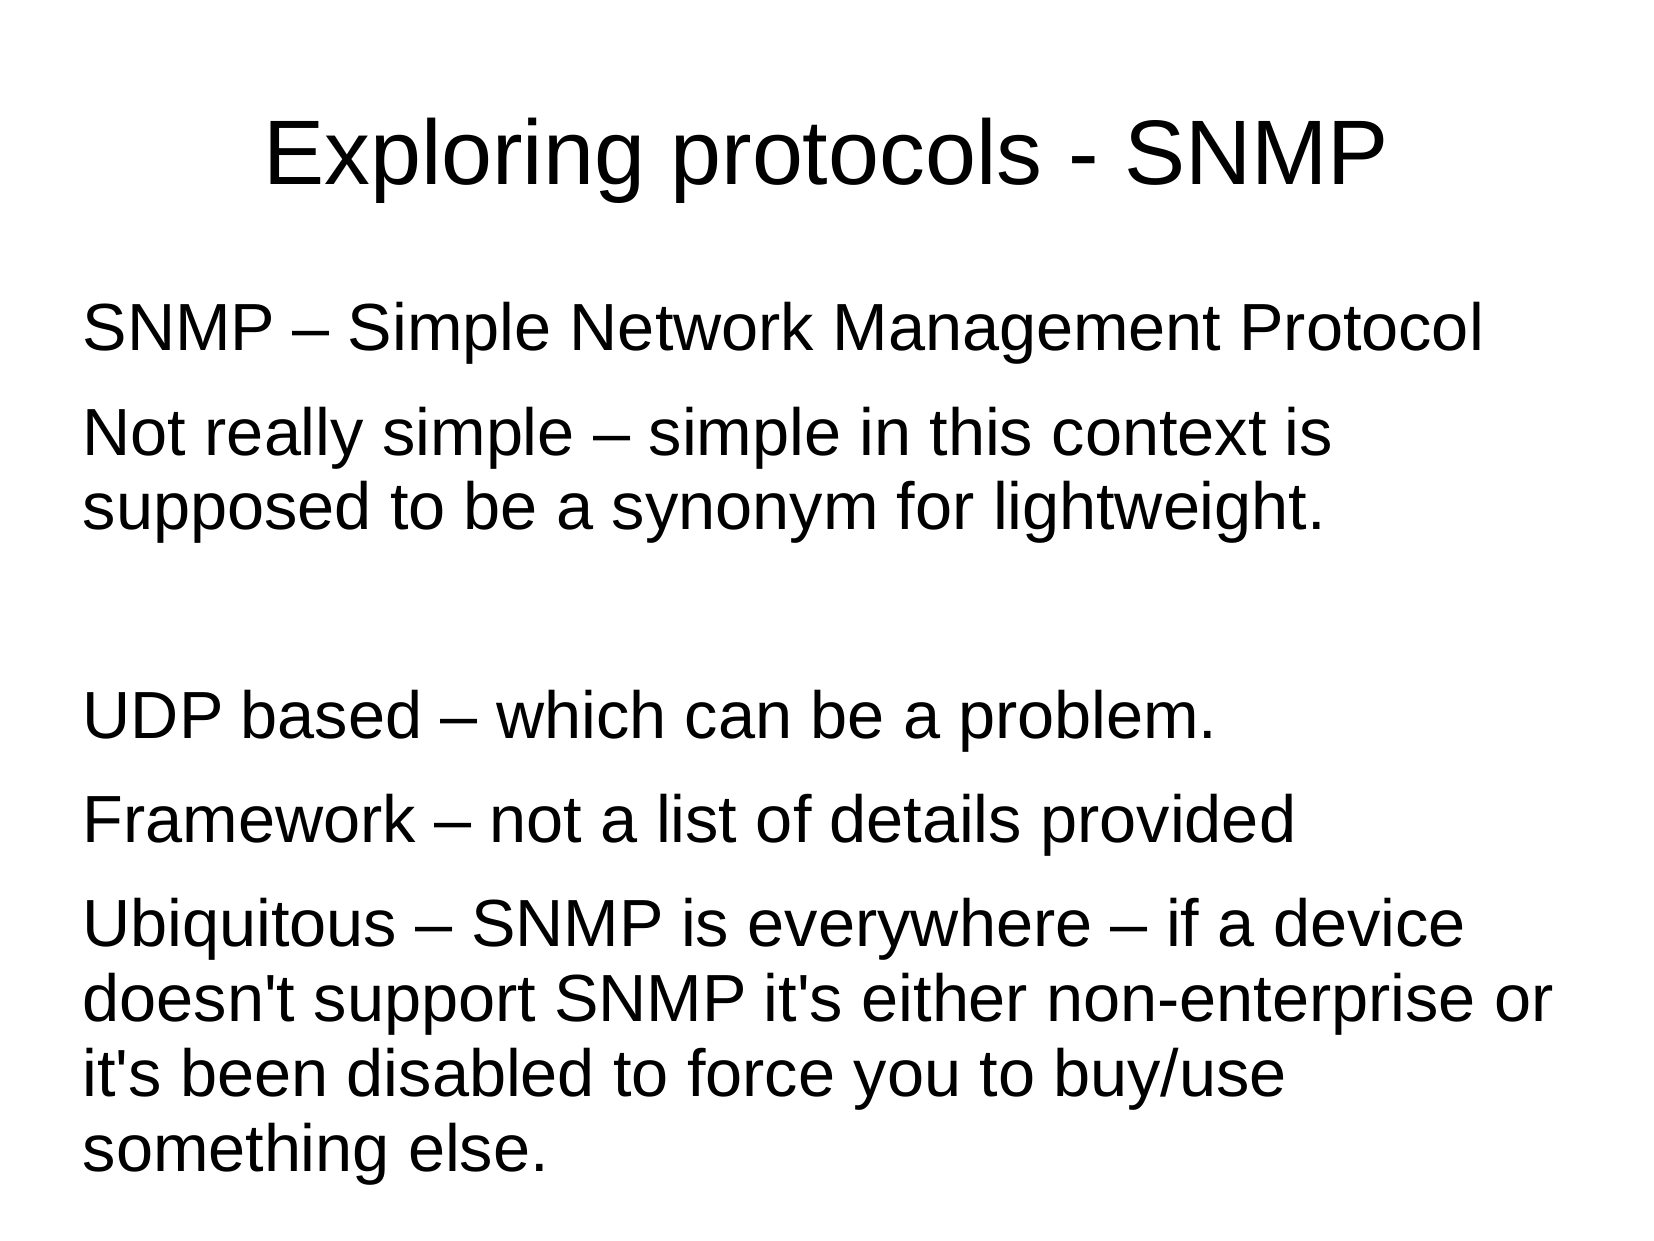

# Exploring protocols - SNMP
SNMP – Simple Network Management Protocol
Not really simple – simple in this context is supposed to be a synonym for lightweight.
UDP based – which can be a problem.
Framework – not a list of details provided
Ubiquitous – SNMP is everywhere – if a device doesn't support SNMP it's either non-enterprise or it's been disabled to force you to buy/use something else.